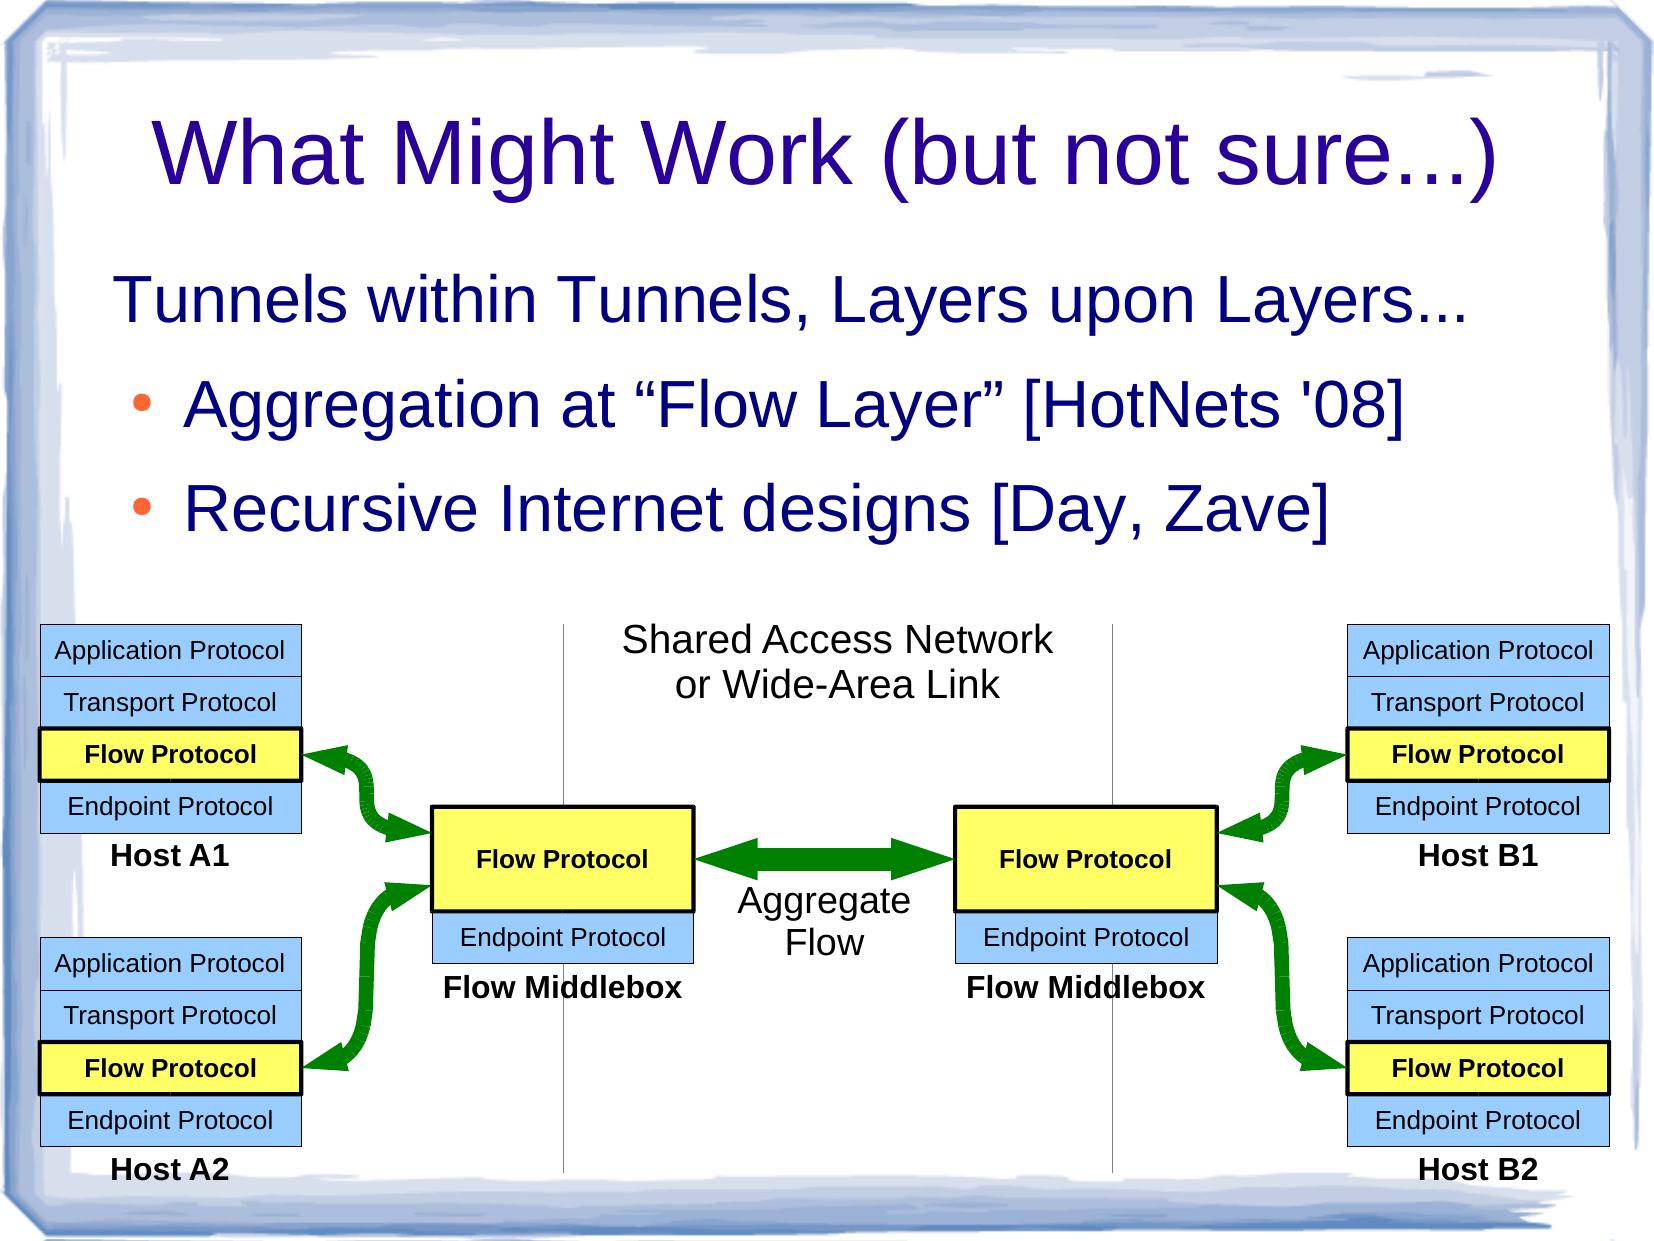

What Might Work (but not sure...)
# Tunnels within Tunnels, Layers upon Layers...
Aggregation at “Flow Layer” [HotNets '08]
Recursive Internet designs [Day, Zave]